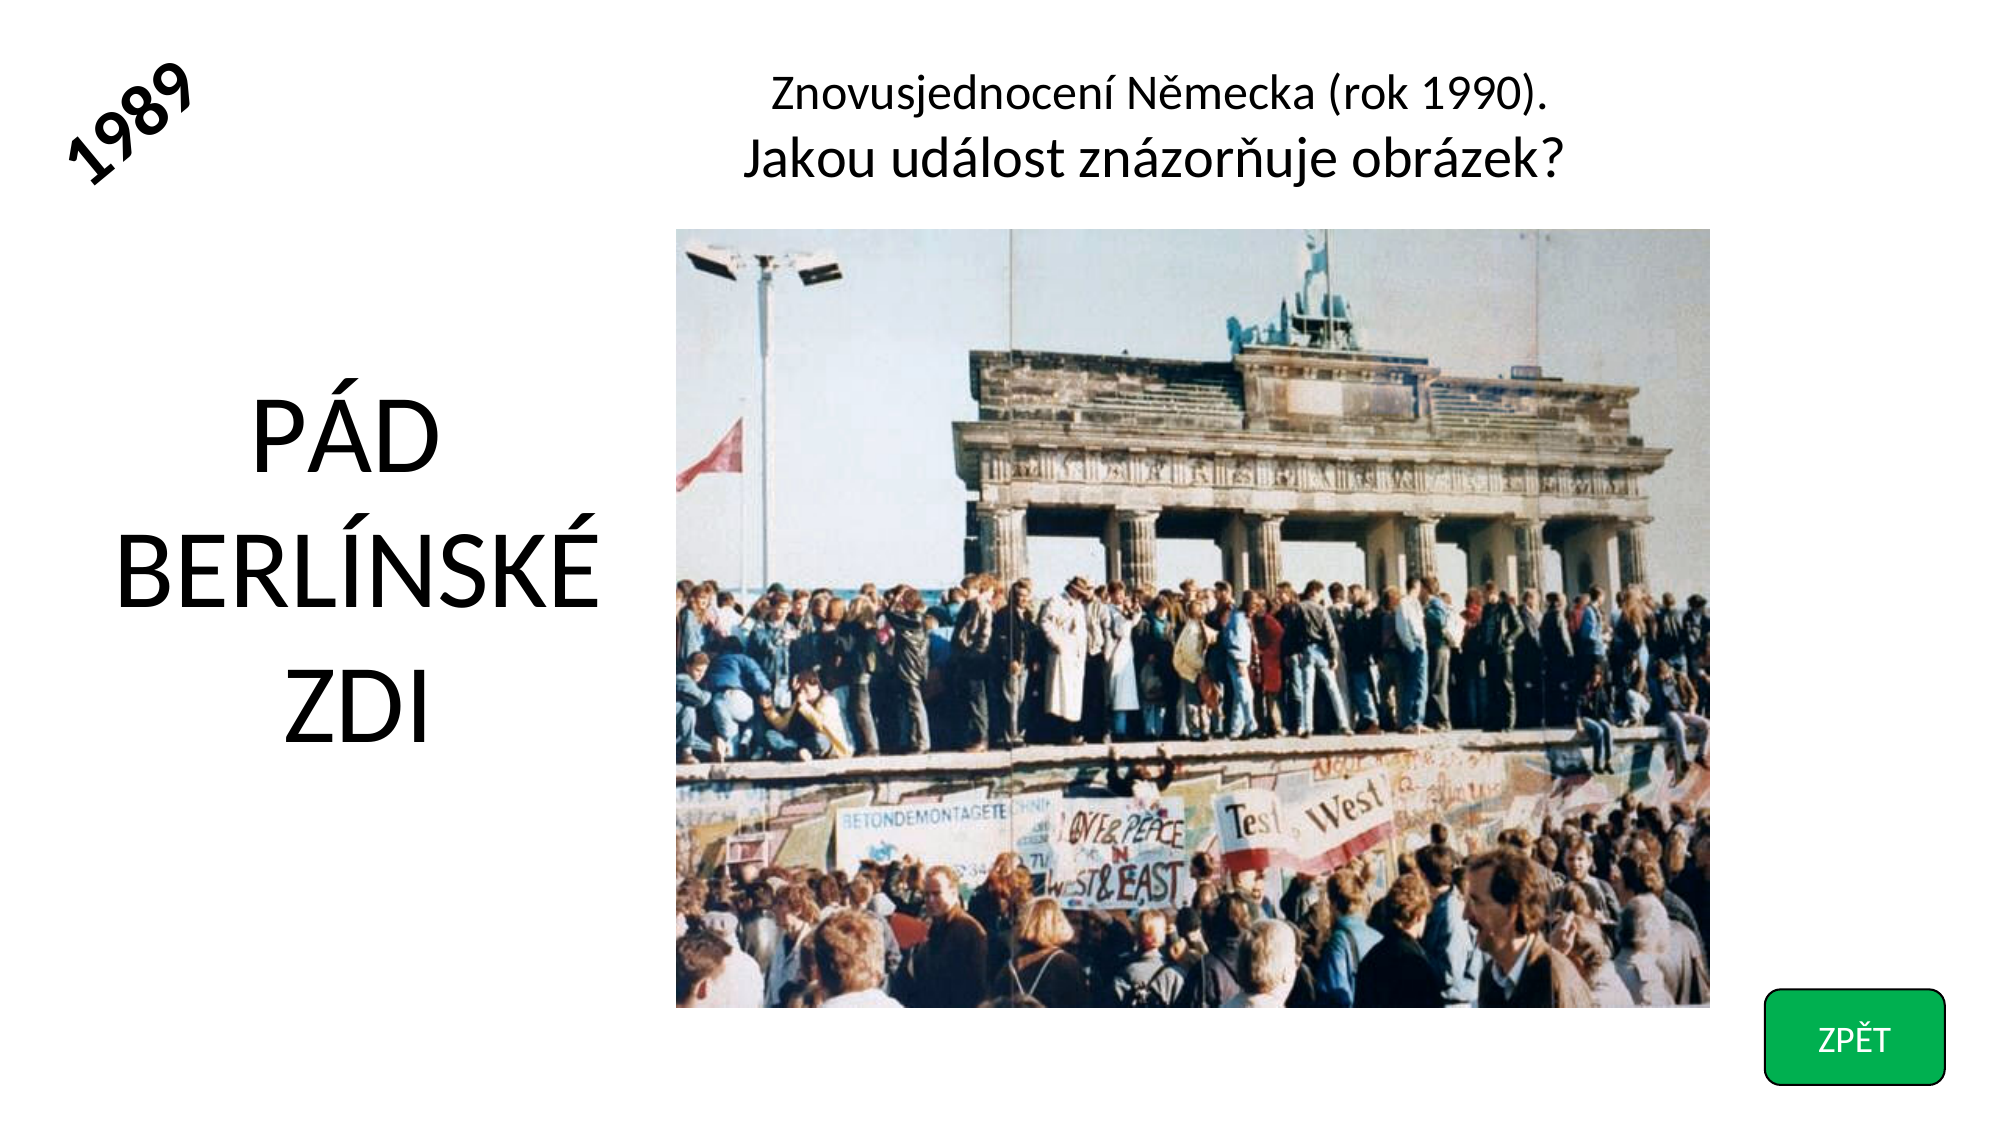

Znovusjednocení Německa (rok 1990).
Jakou událost znázorňuje obrázek?
1989
PÁD
BERLÍNSKÉ
ZDI
ZPĚT